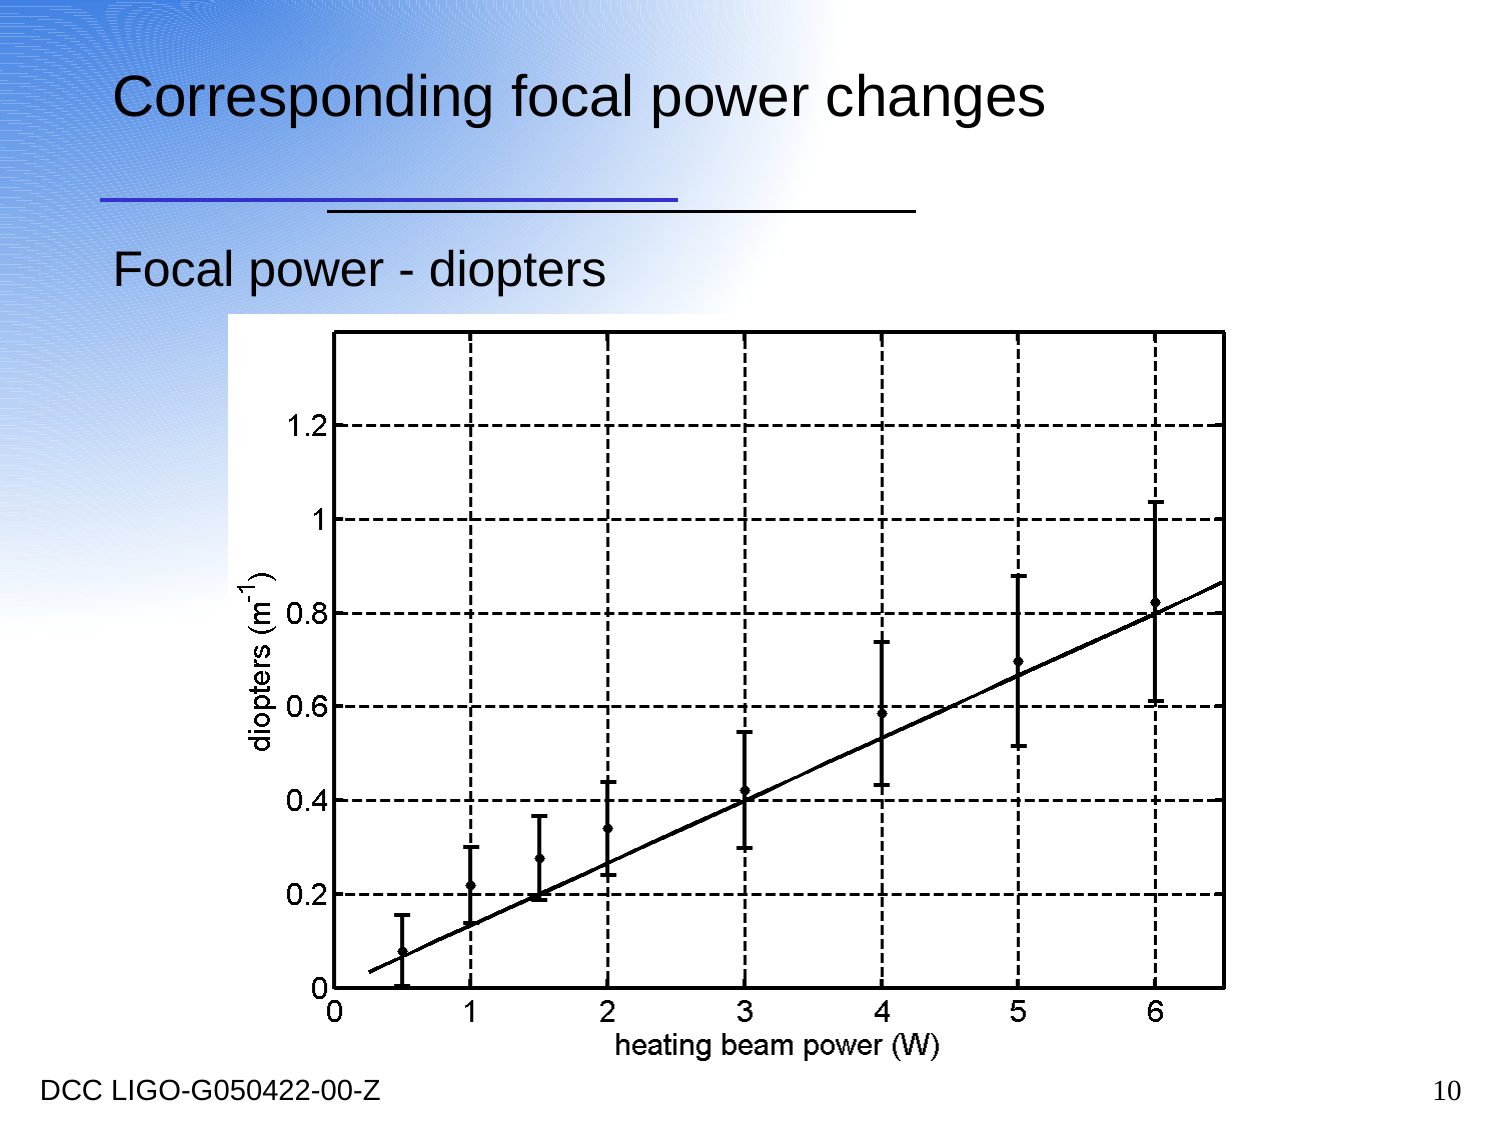

# Corresponding focal power changes
Focal power - diopters
DCC LIGO-G050422-00-Z
10